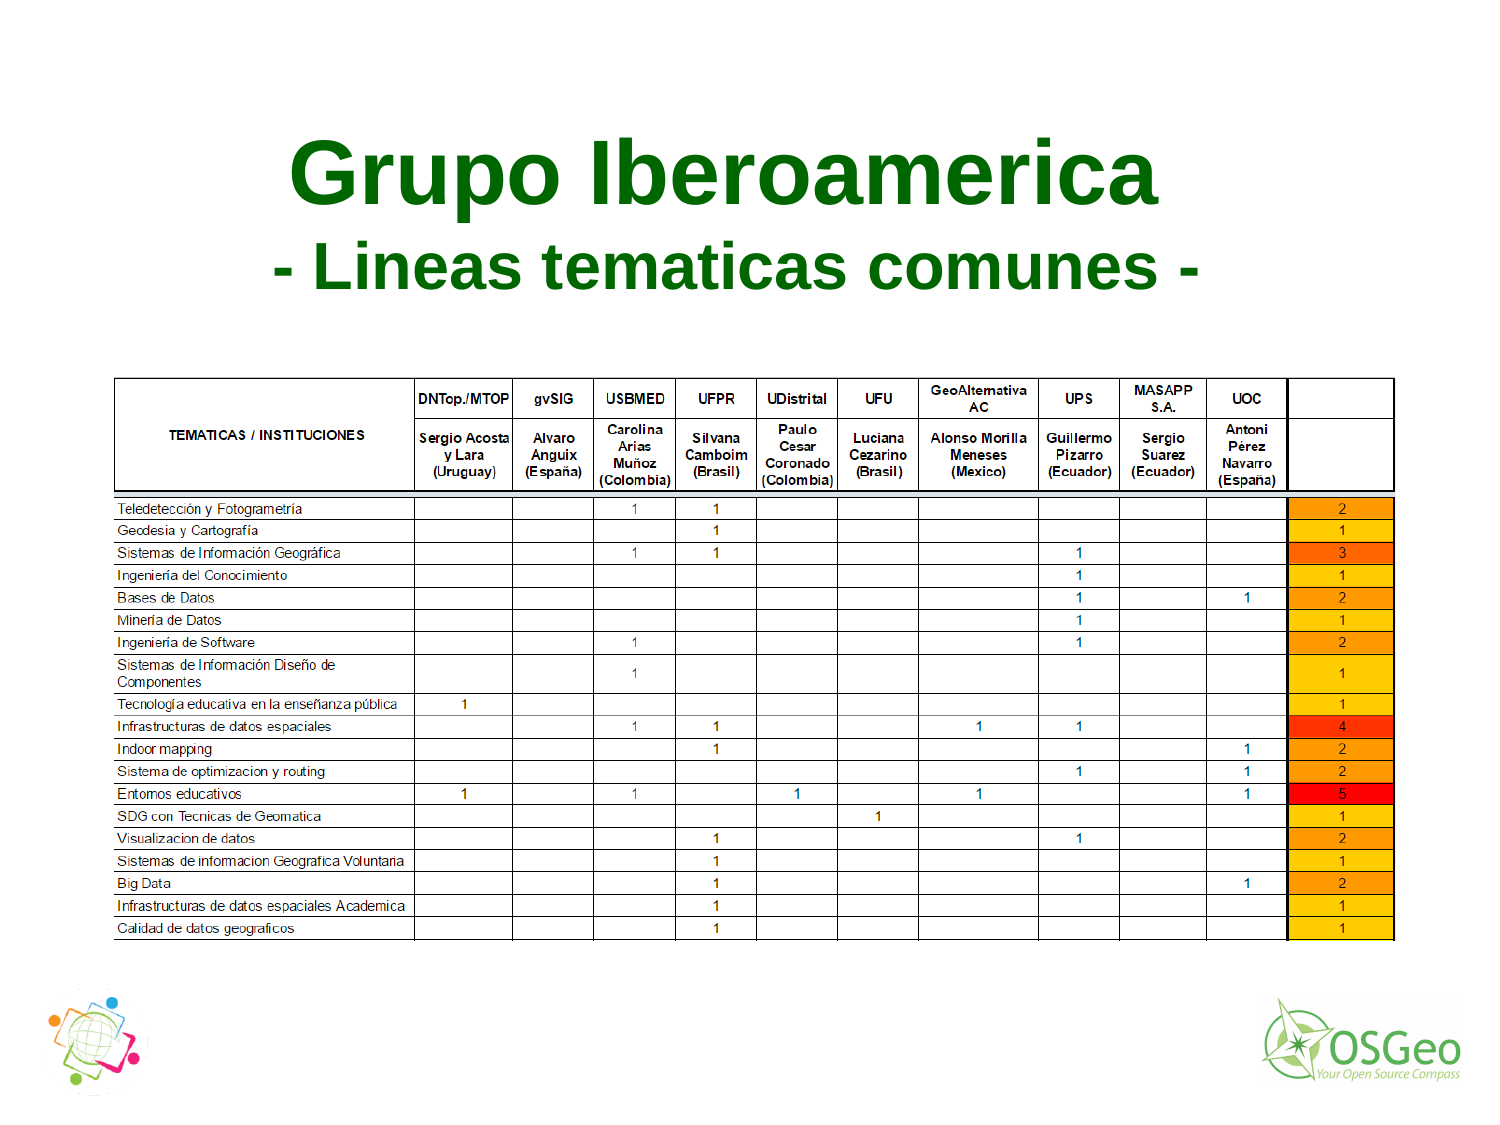

Grupo Iberoamerica
- Lineas tematicas comunes -